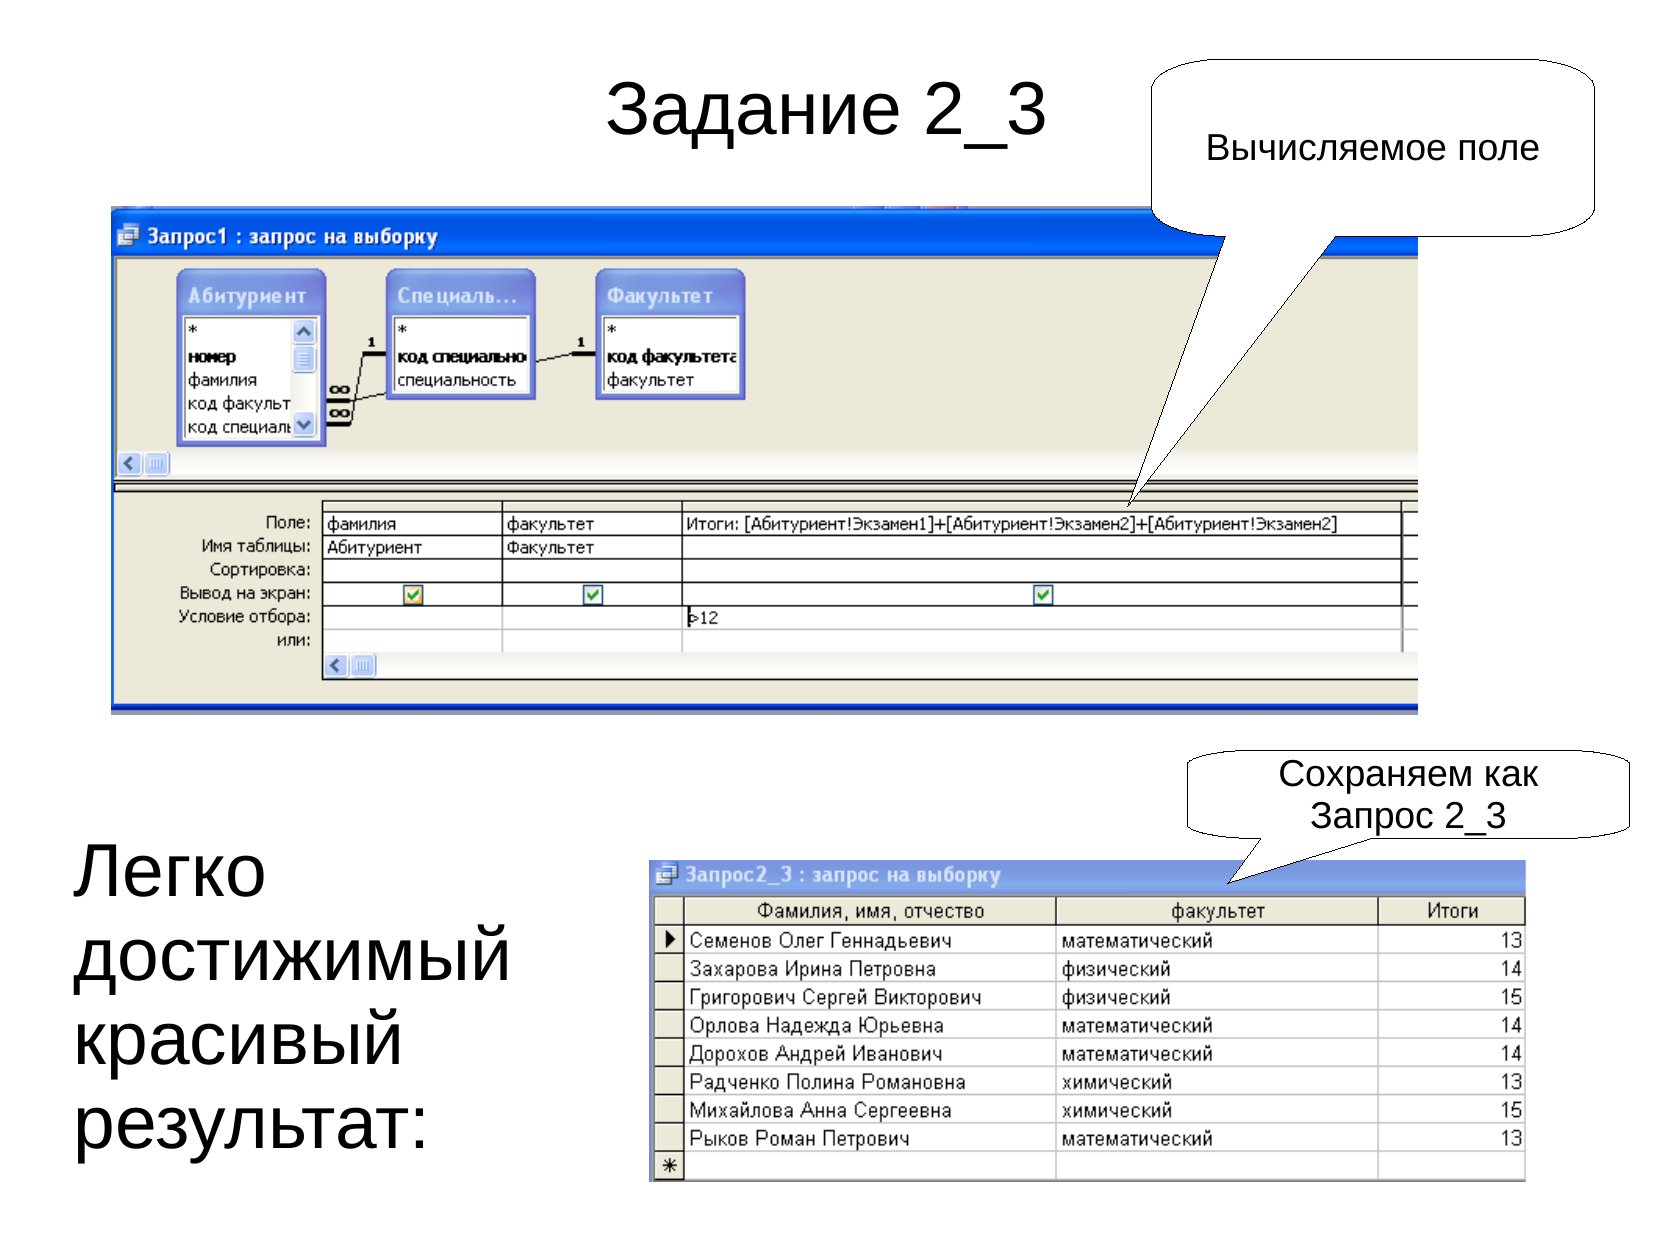

Задание 2_3
Вычисляемое поле
Сохраняем как Запрос 2_3
Легко достижимый
красивый результат: